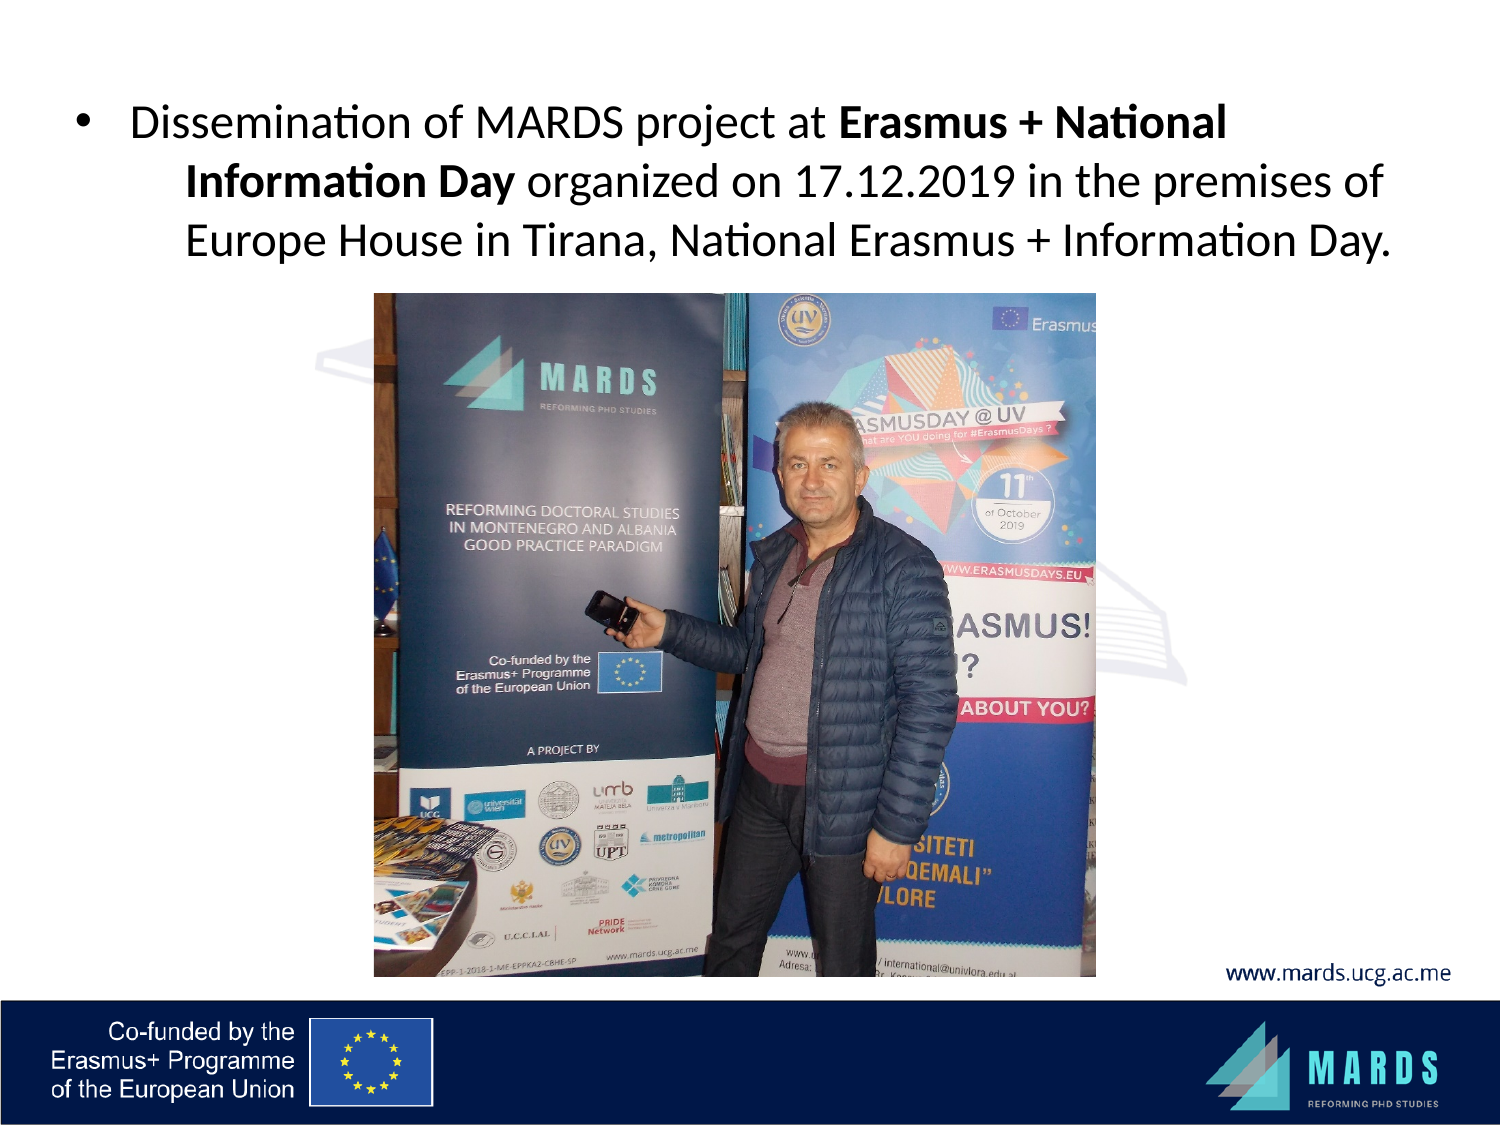

# Dissemination of MARDS project at Erasmus + National Information Day organized on 17.12.2019 in the premises of Europe House in Tirana, National Erasmus + Information Day.